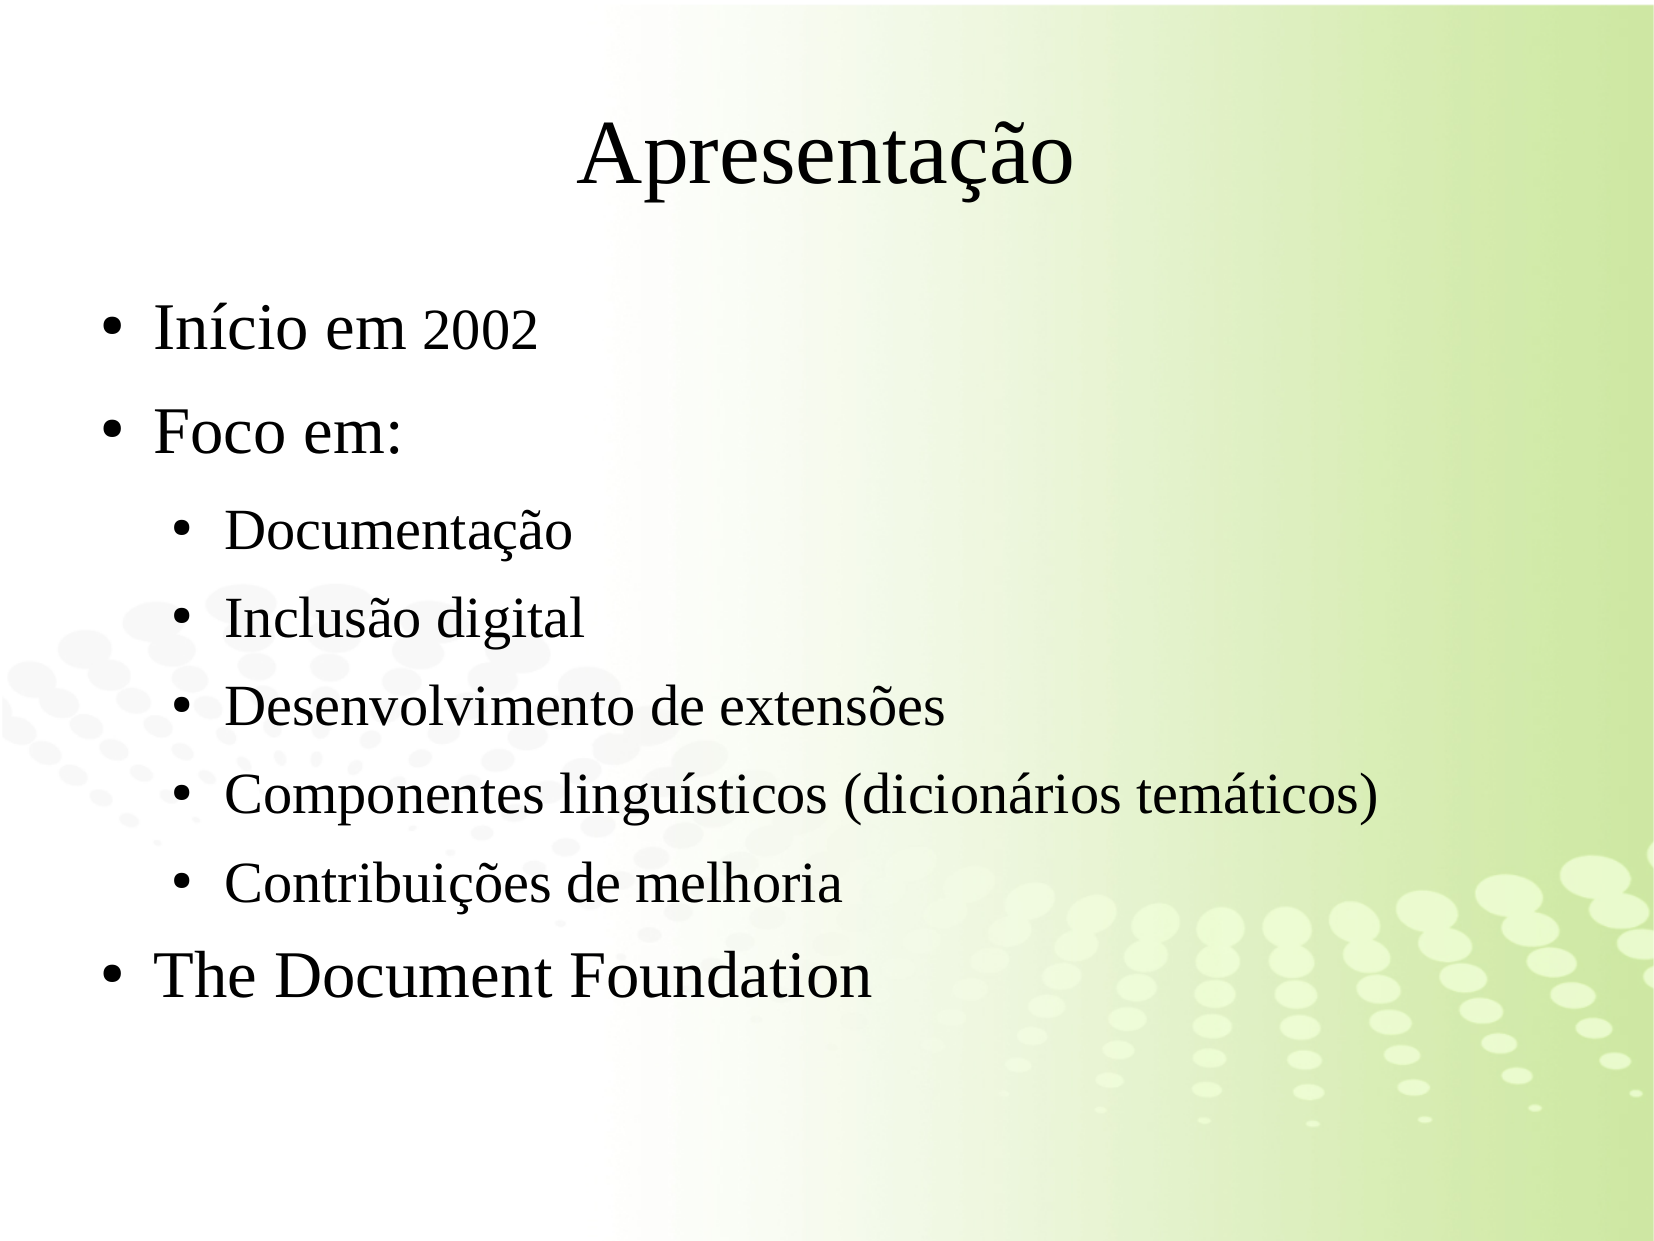

# Apresentação
Início em 2002
Foco em:
Documentação
Inclusão digital
Desenvolvimento de extensões
Componentes linguísticos (dicionários temáticos)
Contribuições de melhoria
The Document Foundation